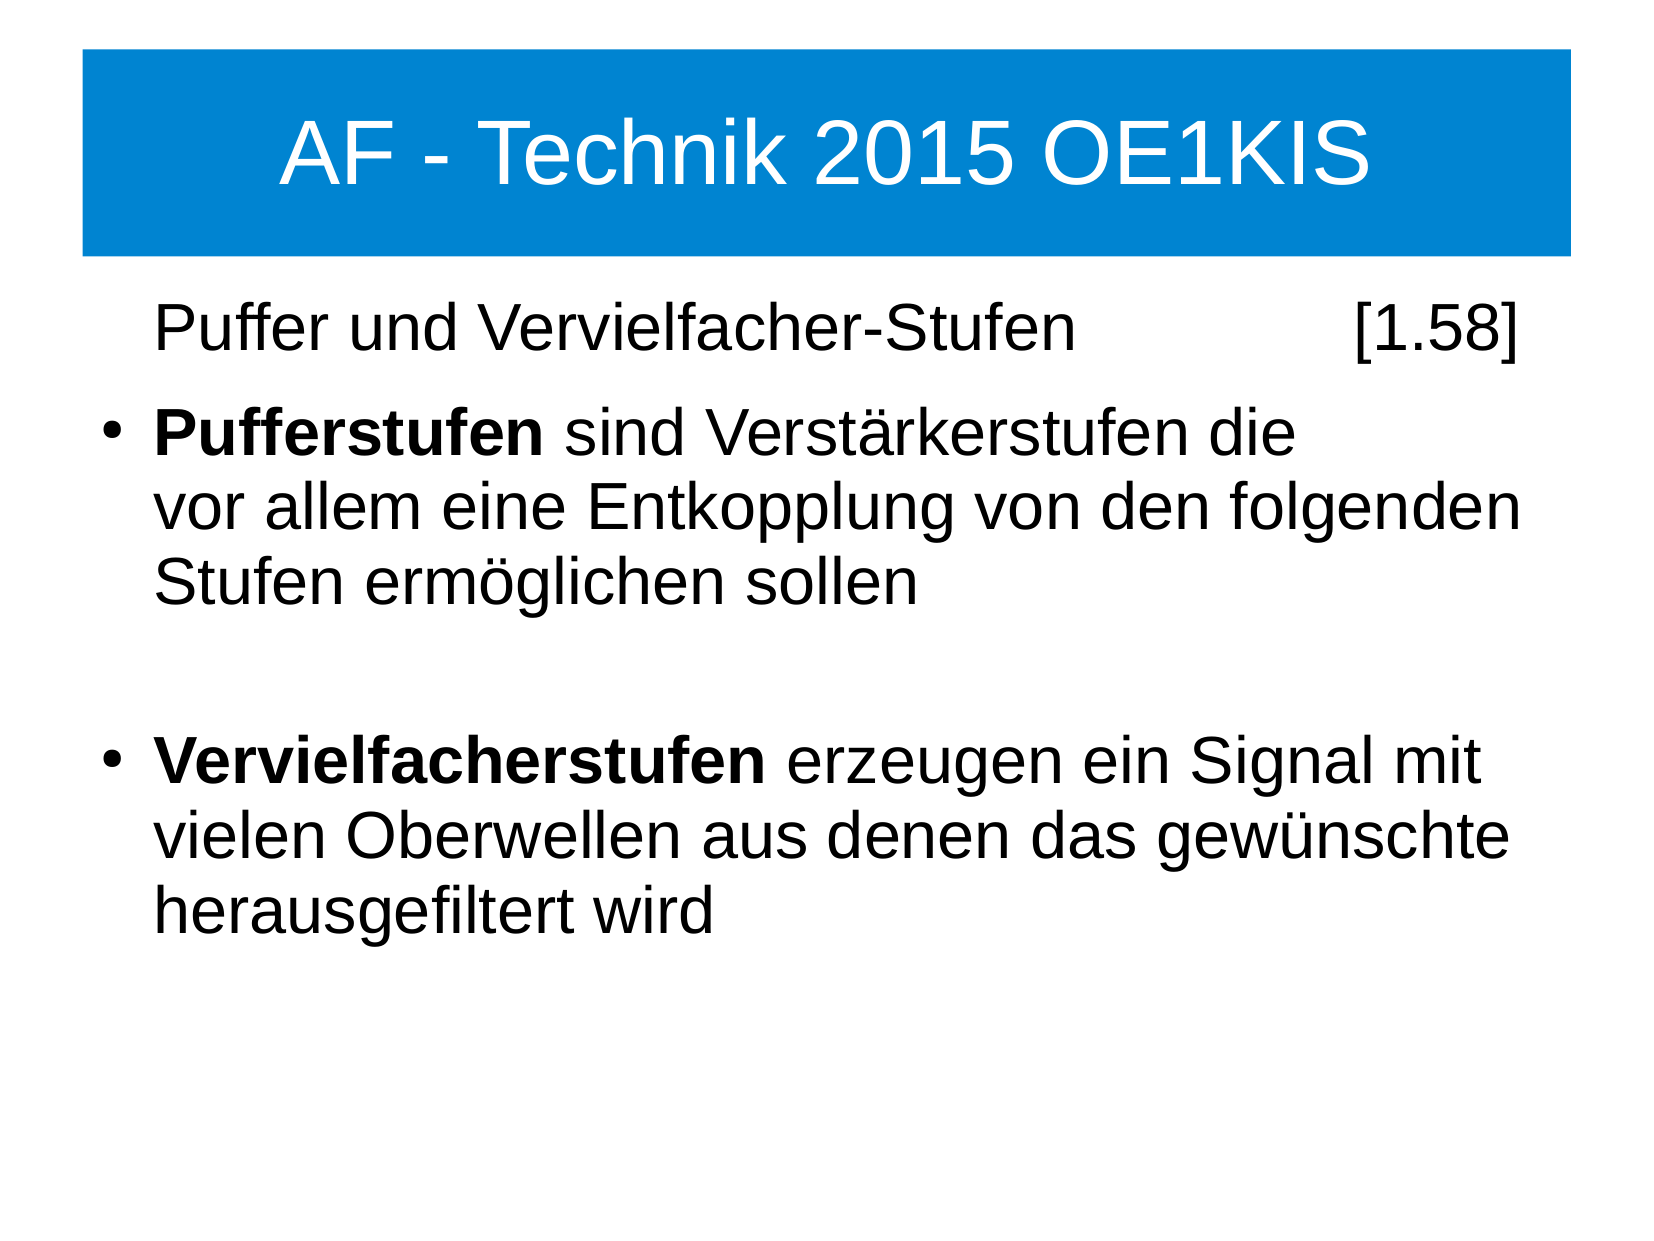

# AF - Technik 2015 OE1KIS
Puffer und Vervielfacher-Stufen [1.58]
Pufferstufen sind Verstärkerstufen die
vor allem eine Entkopplung von den folgenden
Stufen ermöglichen sollen
Vervielfacherstufen erzeugen ein Signal mit vielen Oberwellen aus denen das gewünschte herausgefiltert wird